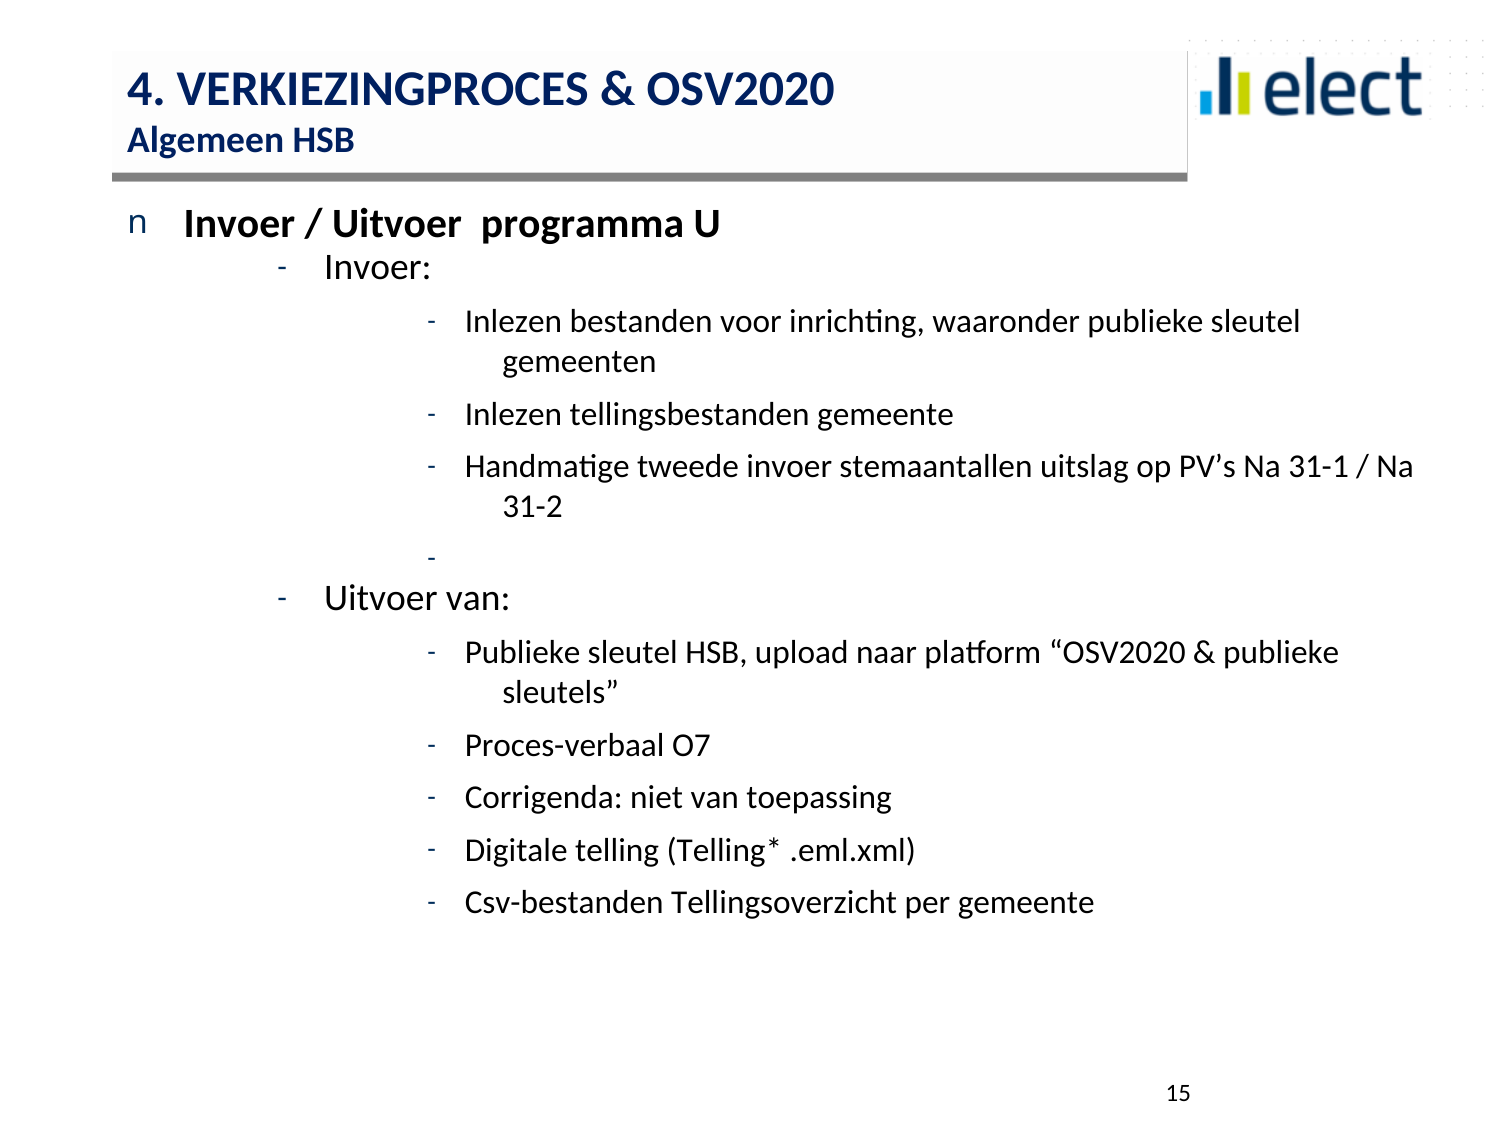

# 4. Het verkiezingsproces vanuit logistiek perspectief Algemeen
4. VERKIEZINGPROCES & OSV2020
Algemeen HSB
Invoer / Uitvoer programma U
Invoer:
Inlezen bestanden voor inrichting, waaronder publieke sleutel gemeenten
Inlezen tellingsbestanden gemeente
Handmatige tweede invoer stemaantallen uitslag op PV’s Na 31-1 / Na 31-2
Uitvoer van:
Publieke sleutel HSB, upload naar platform “OSV2020 & publieke sleutels”
Proces-verbaal O7
Corrigenda: niet van toepassing
Digitale telling (Telling* .eml.xml)
Csv-bestanden Tellingsoverzicht per gemeente